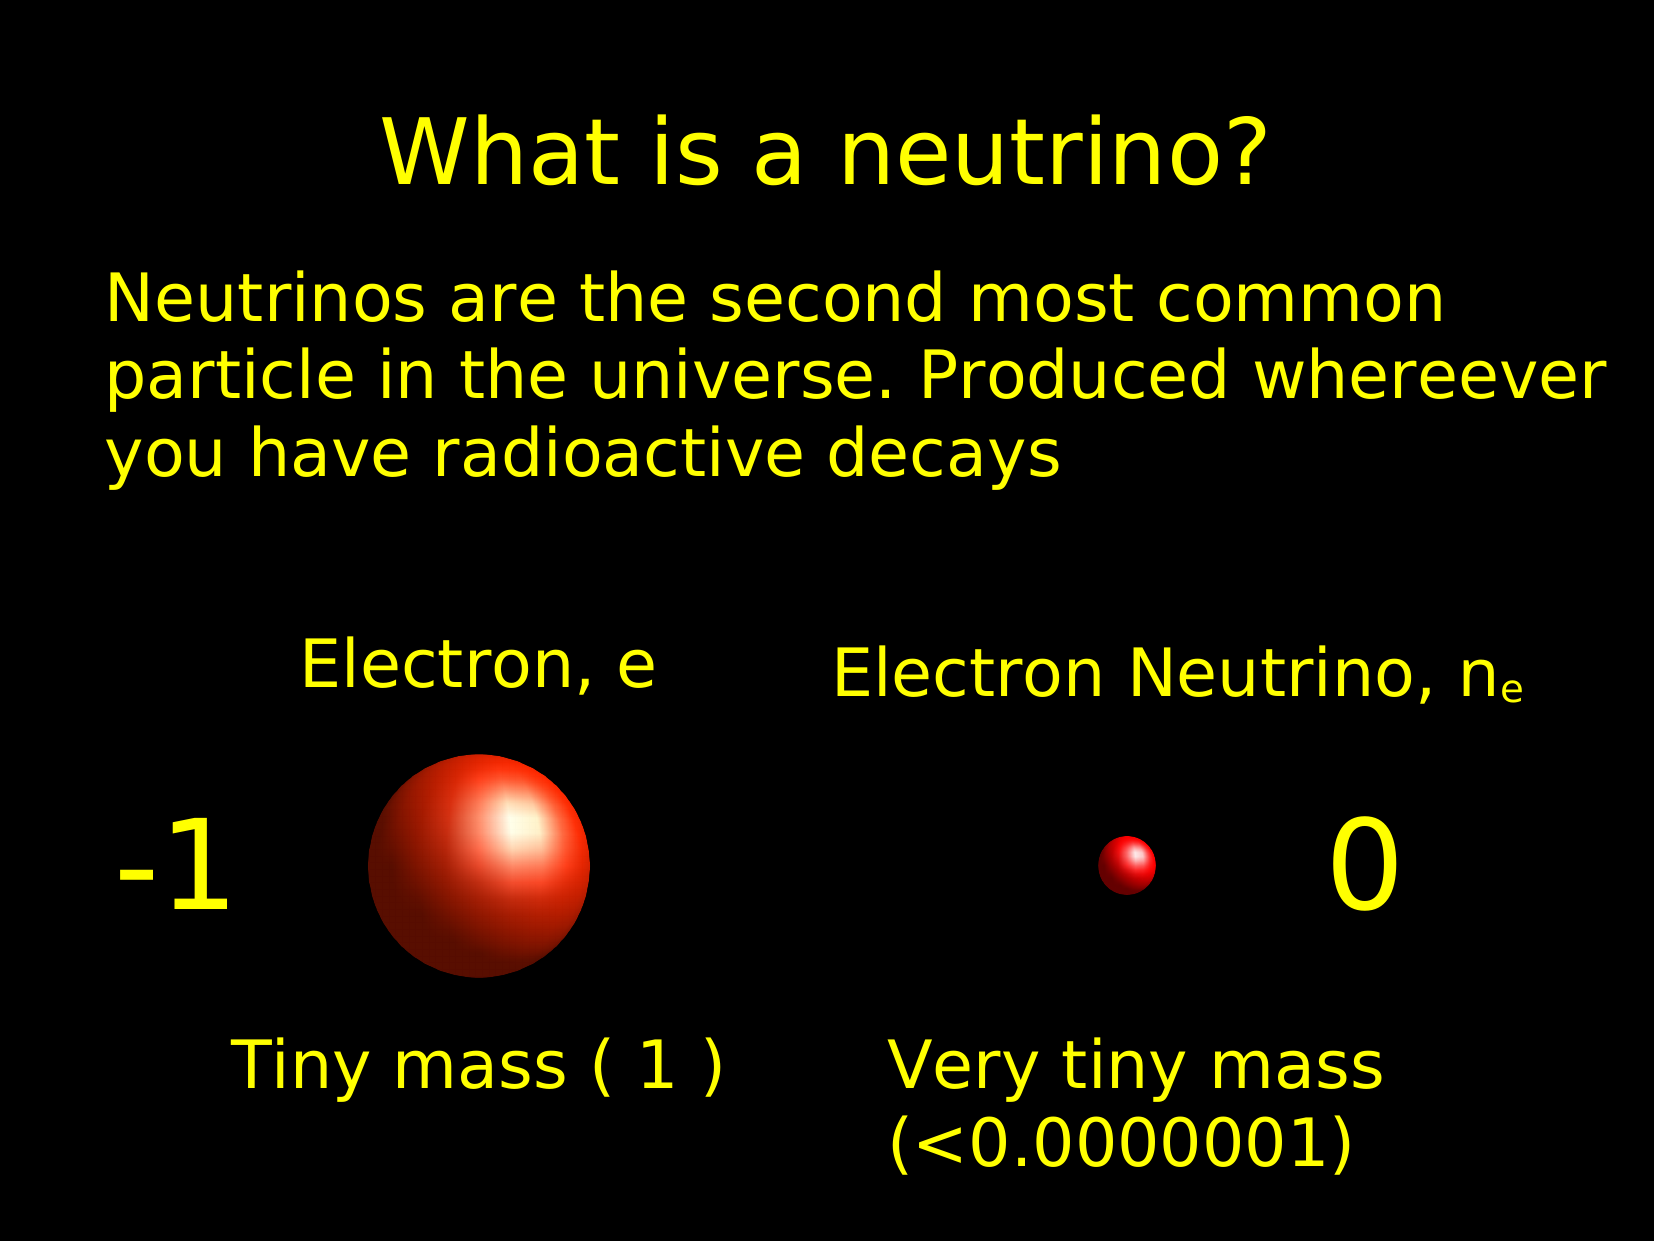

# What is a neutrino?
Neutrinos are the second most common
particle in the universe. Produced whereever
you have radioactive decays
Electron, e
Electron Neutrino, ne
-1
0
Tiny mass ( 1 )
Very tiny mass
(<0.0000001)